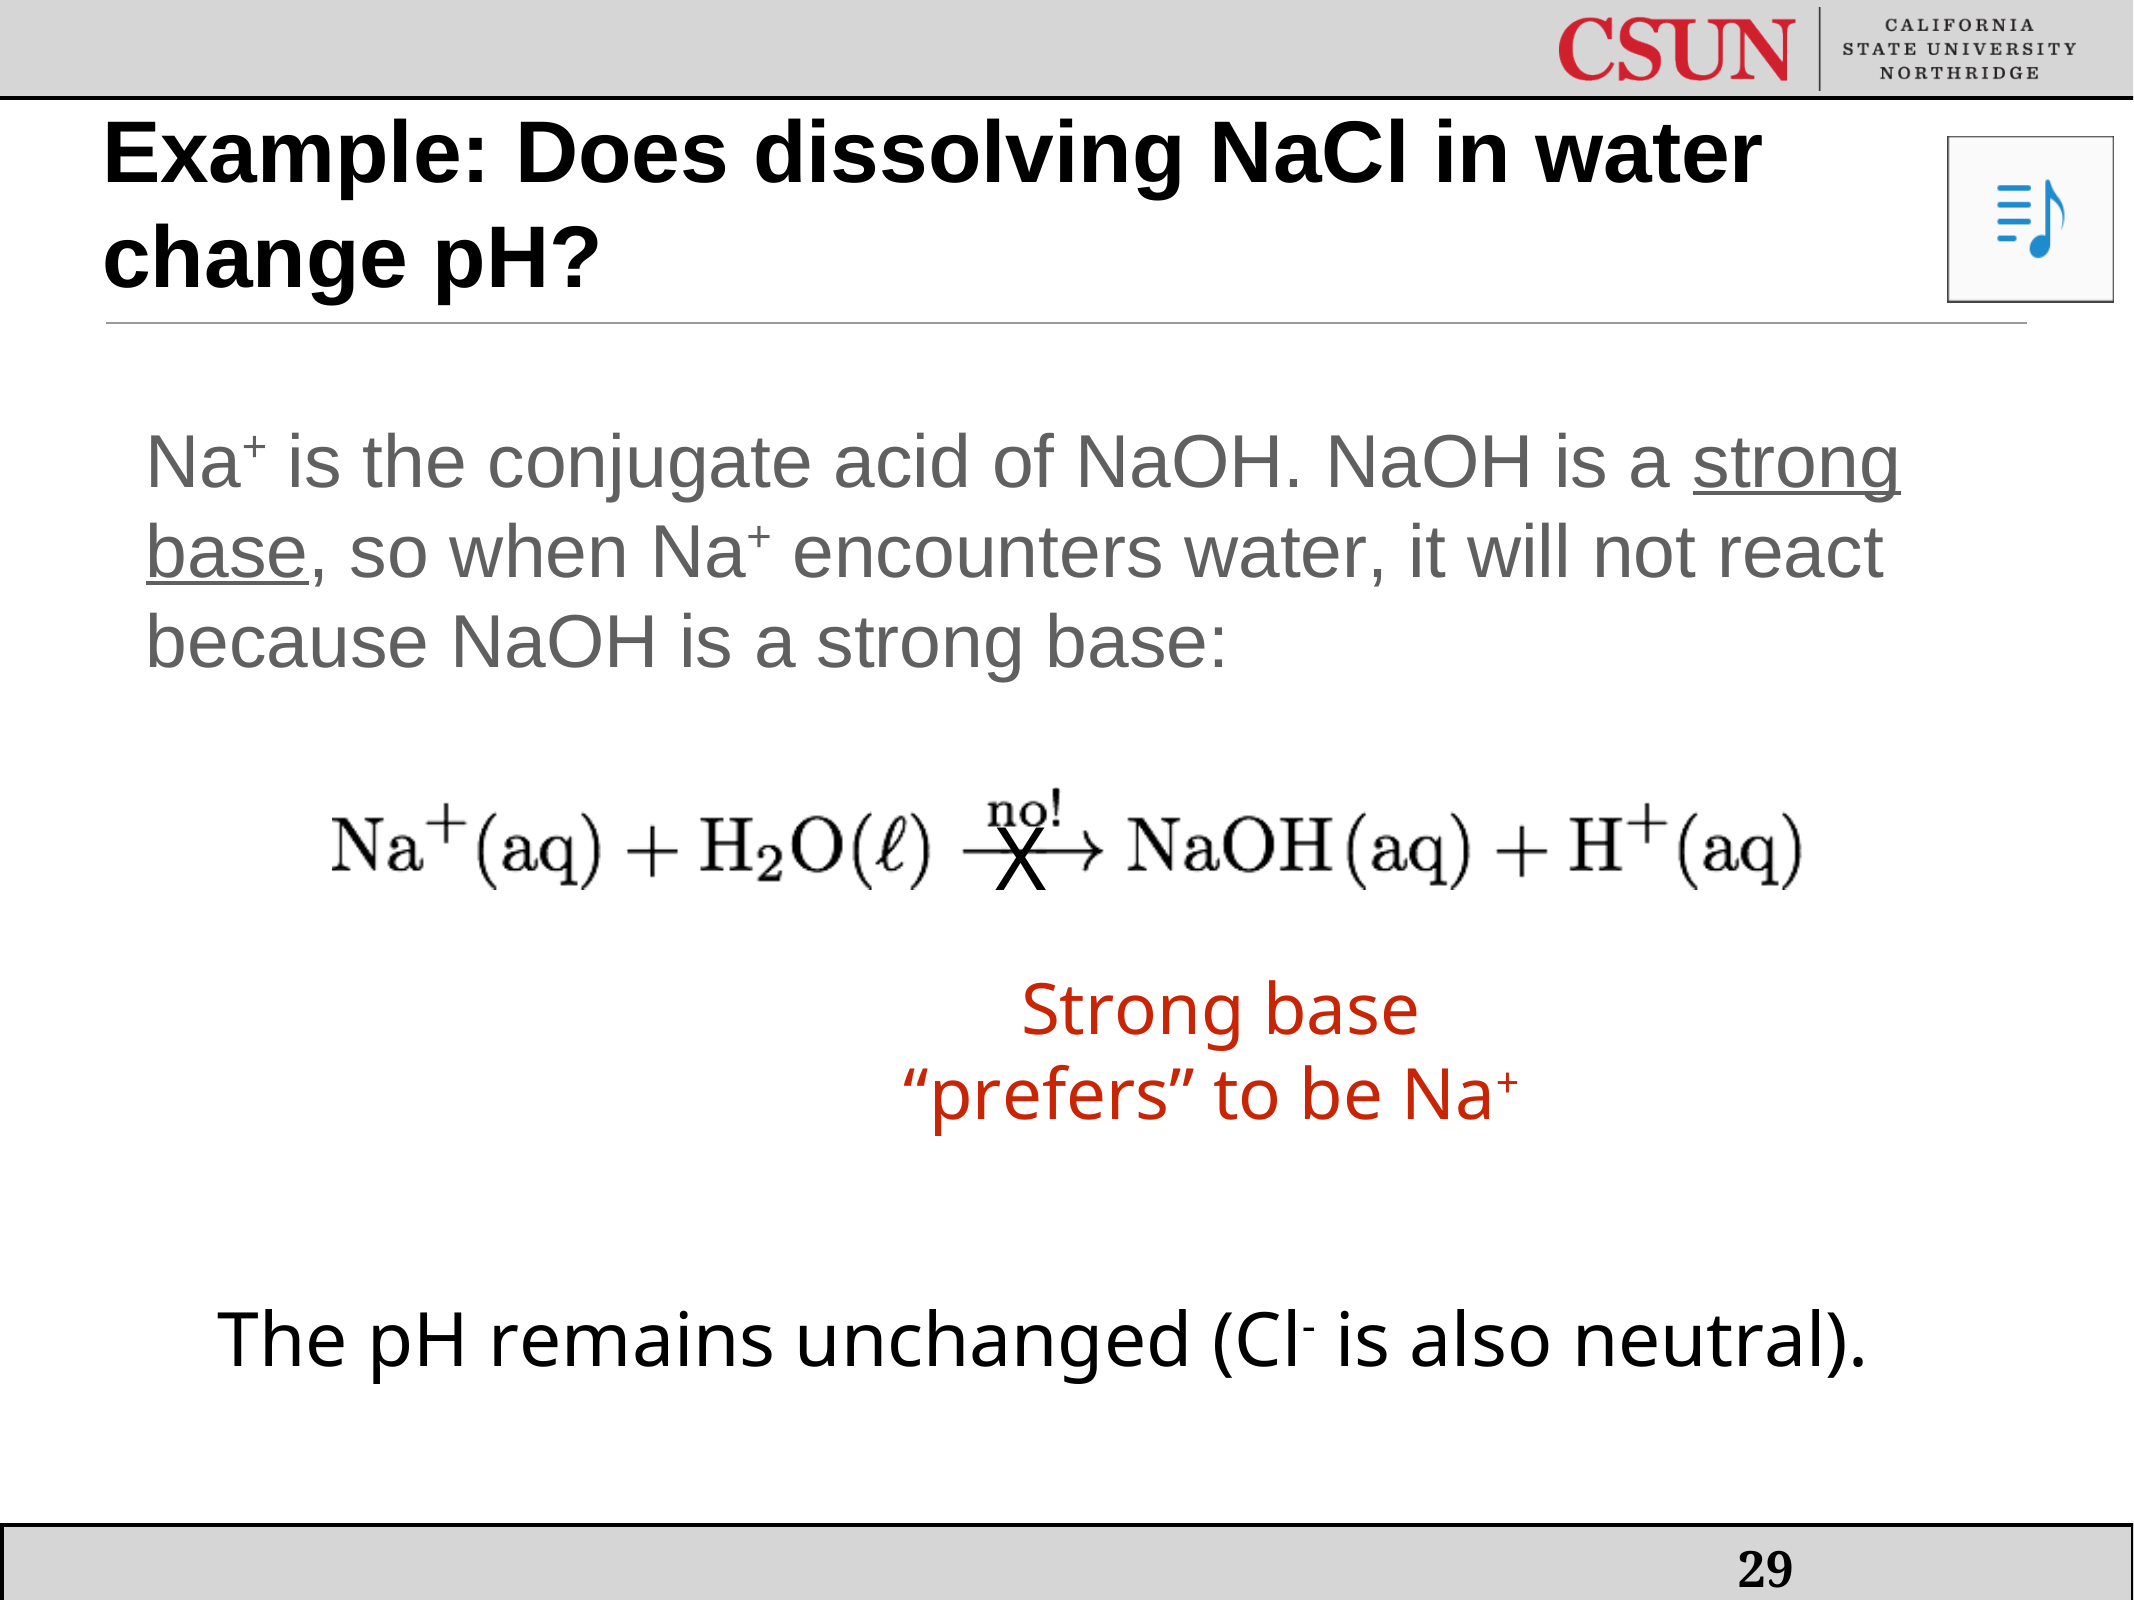

# Example: Does dissolving NaCl in water change pH?
Na+ is the conjugate acid of NaOH. NaOH is a strong base, so when Na+ encounters water, it will not react because NaOH is a strong base:
X
Strong base
“prefers” to be Na+
The pH remains unchanged (Cl- is also neutral).
29